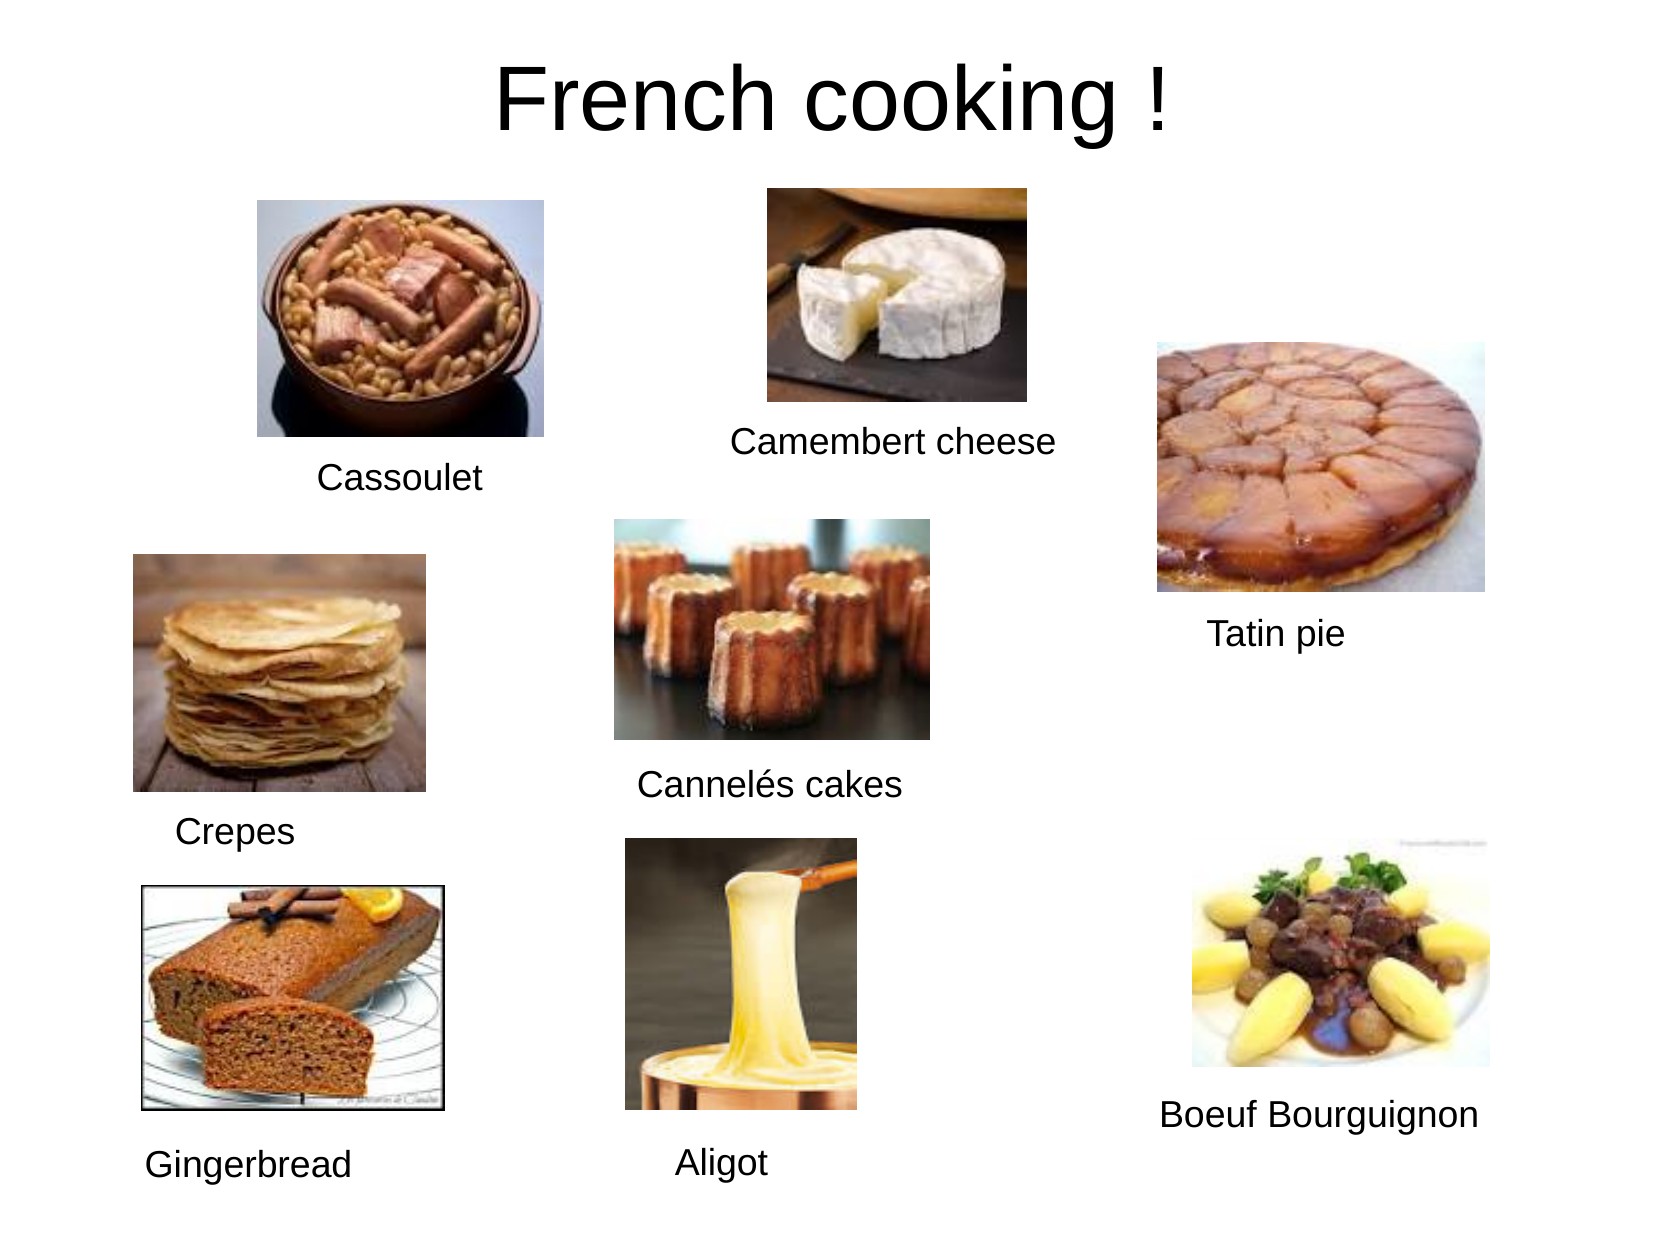

# French cooking !
 Camembert cheese
 Cassoulet
 Tatin pie
 Cannelés cakes
 Crepes
 Boeuf Bourguignon
 Aligot
Gingerbread